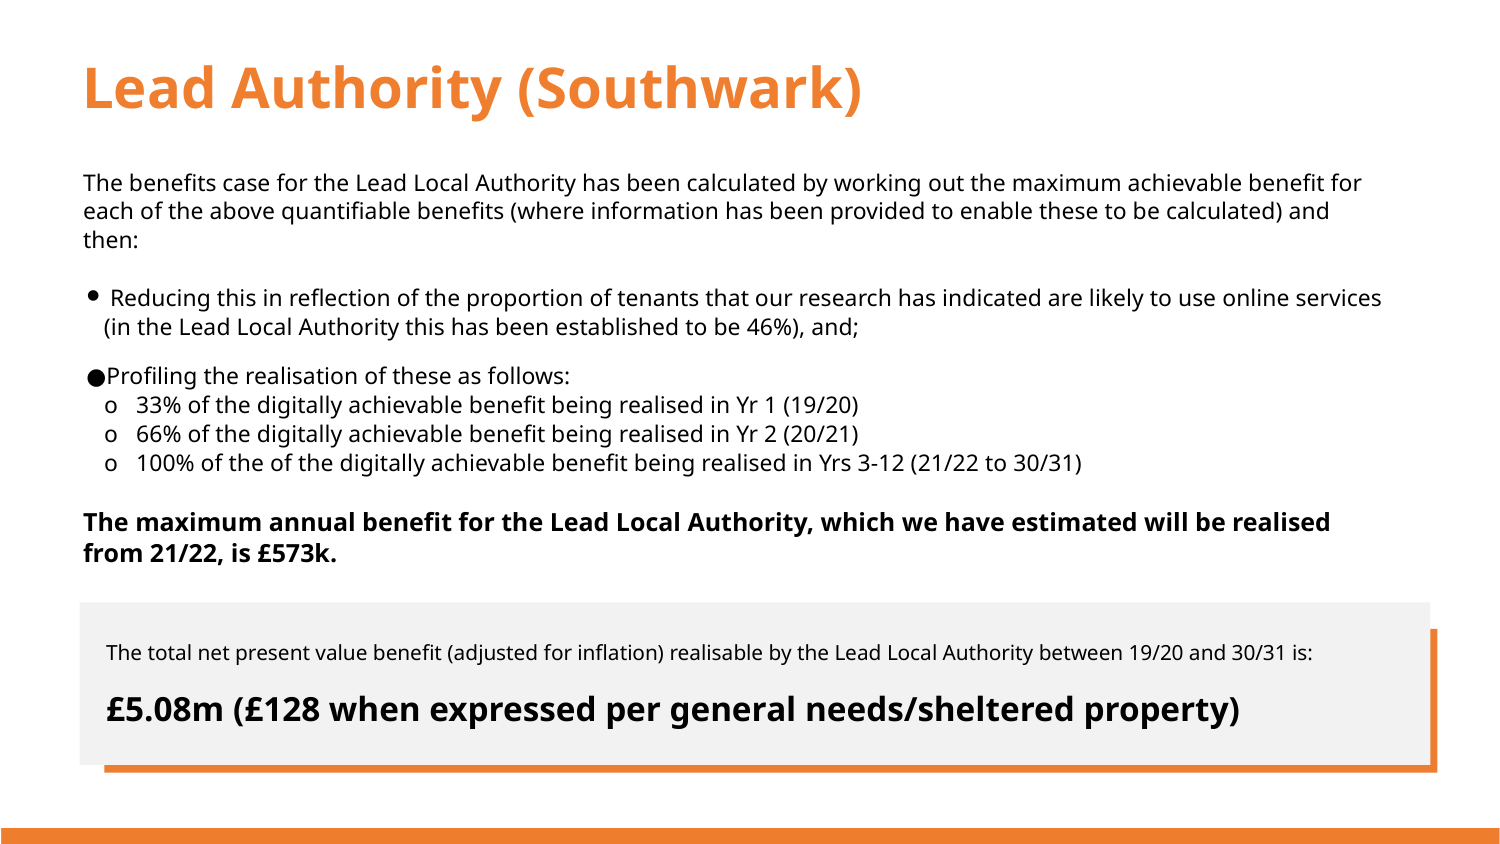

Lead Authority (Southwark)
The benefits case for the Lead Local Authority has been calculated by working out the maximum achievable benefit for each of the above quantifiable benefits (where information has been provided to enable these to be calculated) and then:
 Reducing this in reflection of the proportion of tenants that our research has indicated are likely to use online services (in the Lead Local Authority this has been established to be 46%), and;
Profiling the realisation of these as follows:
o 33% of the digitally achievable benefit being realised in Yr 1 (19/20)
o 66% of the digitally achievable benefit being realised in Yr 2 (20/21)
o 100% of the of the digitally achievable benefit being realised in Yrs 3-12 (21/22 to 30/31)
The maximum annual benefit for the Lead Local Authority, which we have estimated will be realised from 21/22, is £573k.
The total net present value benefit (adjusted for inflation) realisable by the Lead Local Authority between 19/20 and 30/31 is:
£5.08m (£128 when expressed per general needs/sheltered property)